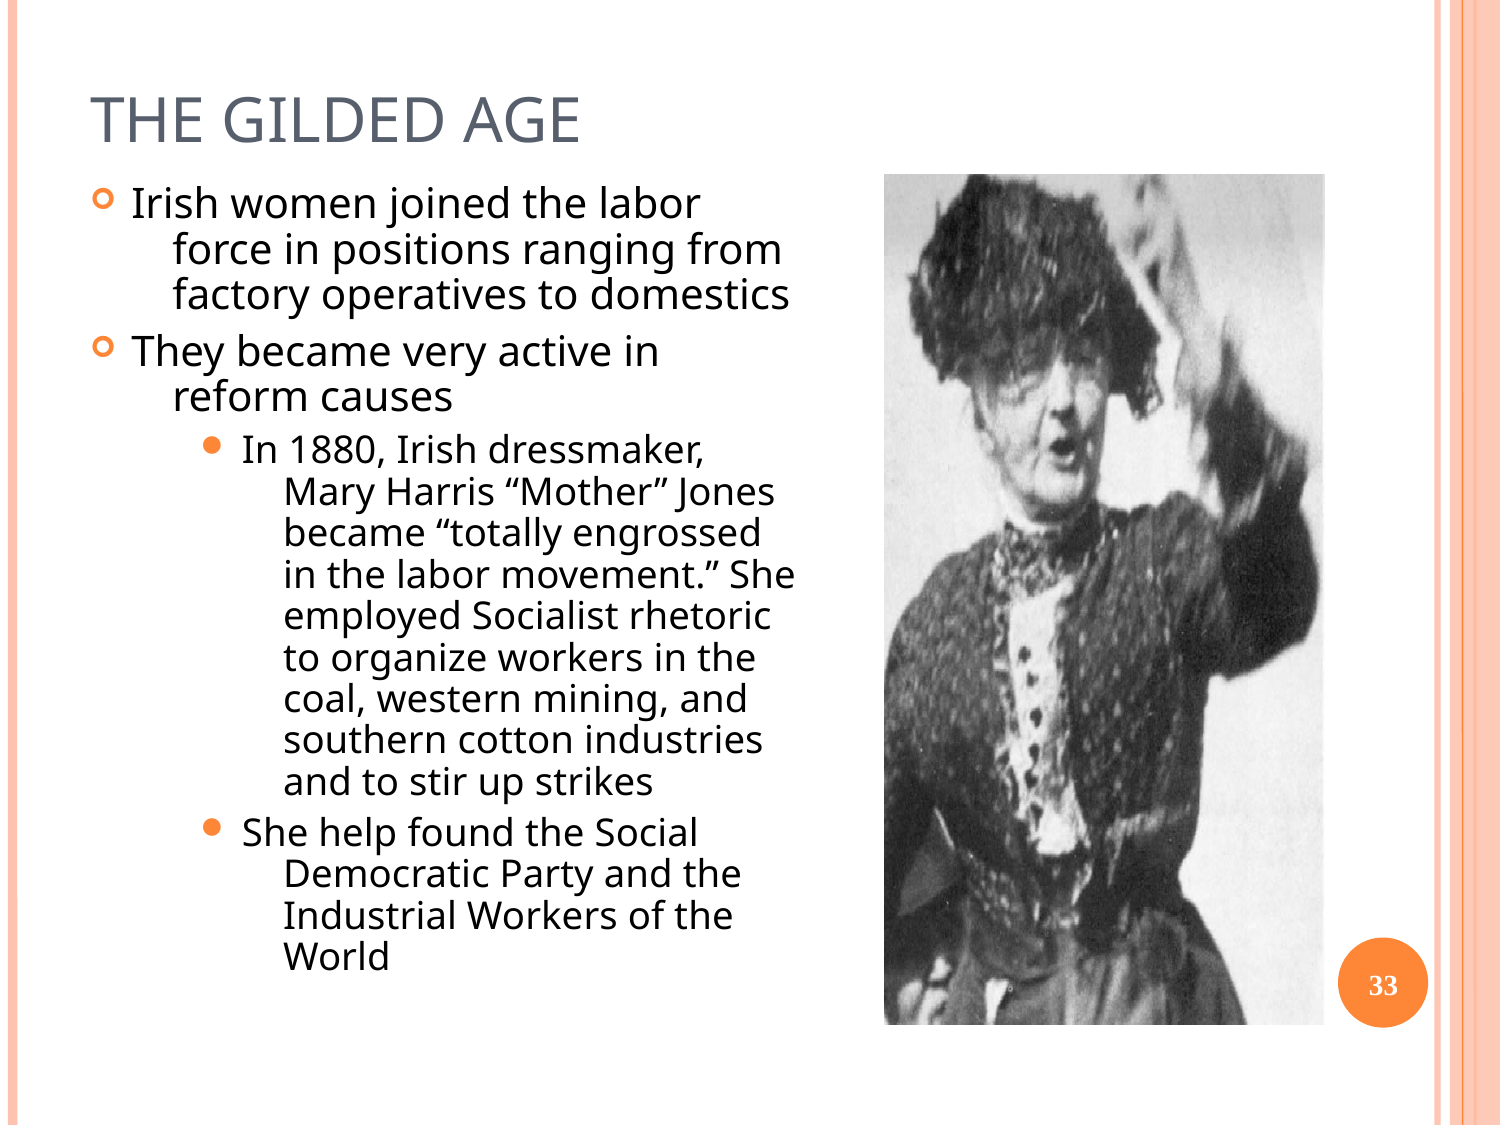

# The Gilded Age
Irish women joined the labor force in positions ranging from factory operatives to domestics
They became very active in reform causes
In 1880, Irish dressmaker, Mary Harris “Mother” Jones became “totally engrossed in the labor movement.” She employed Socialist rhetoric to organize workers in the coal, western mining, and southern cotton industries and to stir up strikes
She help found the Social Democratic Party and the Industrial Workers of the World